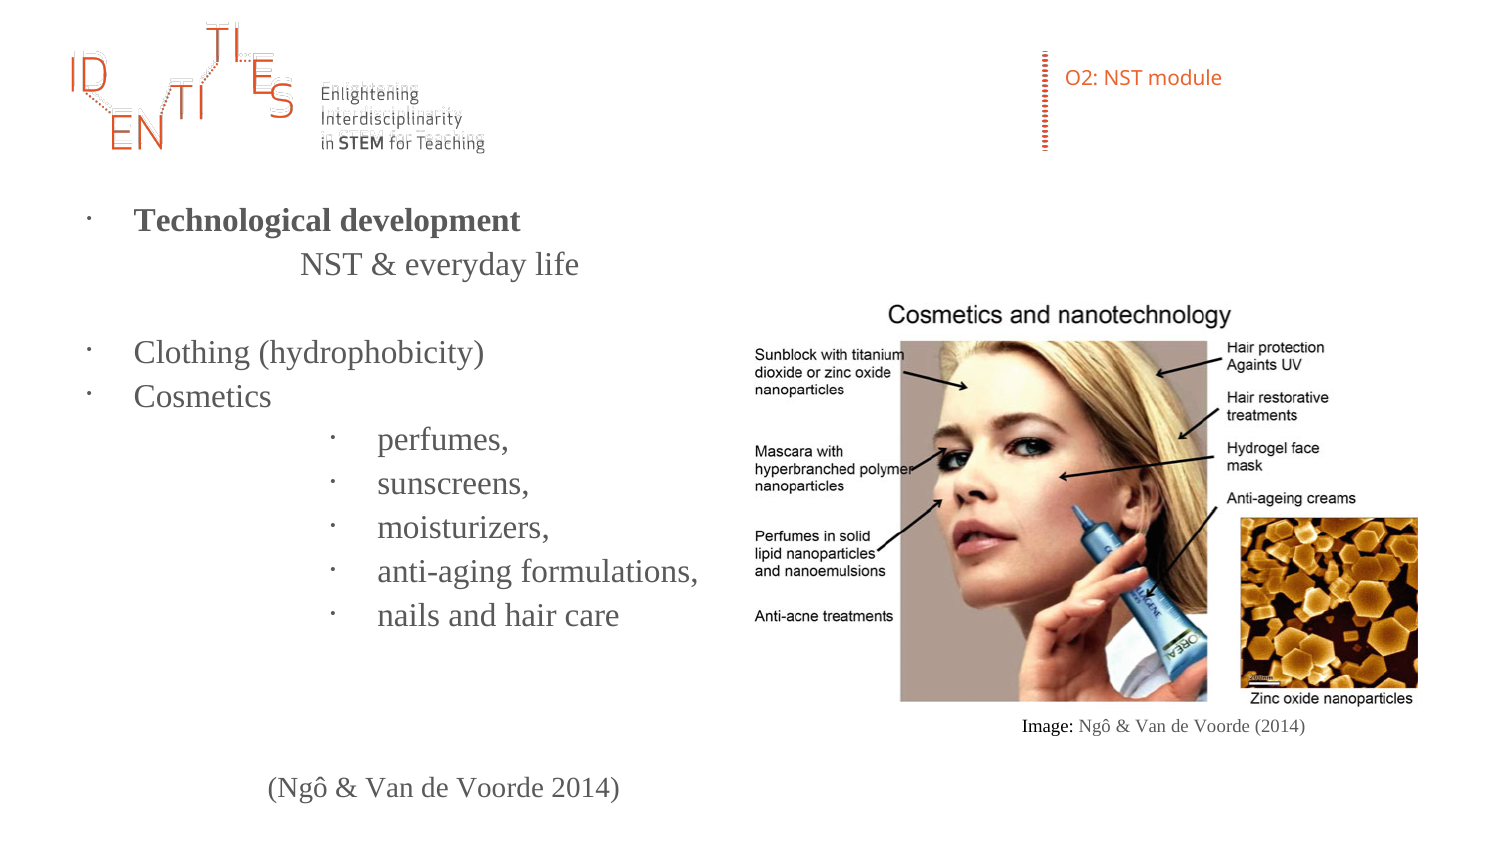

O2: NST module
Technological development
NST & everyday life
Clothing (hydrophobicity)
Cosmetics
perfumes,
sunscreens,
moisturizers,
anti-aging formulations,
nails and hair care
(Ngô & Van de Voorde 2014)
Image: Ngô & Van de Voorde (2014)